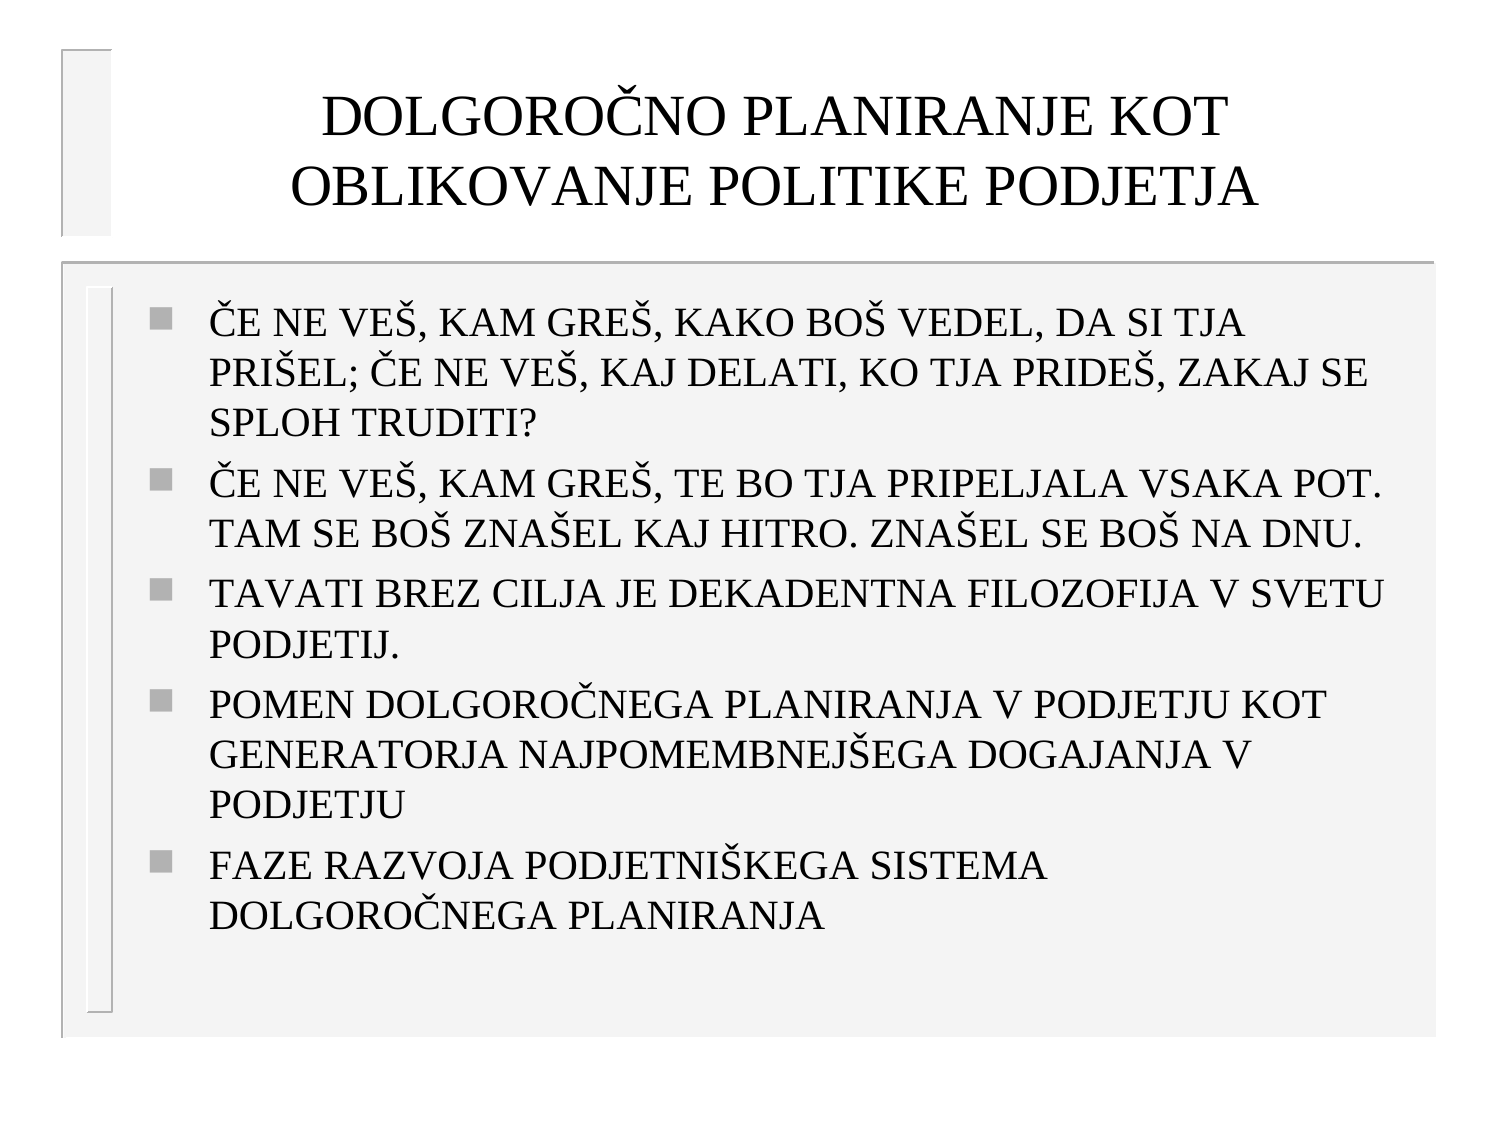

# DOLGOROČNO PLANIRANJE KOT OBLIKOVANJE POLITIKE PODJETJA
ČE NE VEŠ, KAM GREŠ, KAKO BOŠ VEDEL, DA SI TJA PRIŠEL; ČE NE VEŠ, KAJ DELATI, KO TJA PRIDEŠ, ZAKAJ SE SPLOH TRUDITI?
ČE NE VEŠ, KAM GREŠ, TE BO TJA PRIPELJALA VSAKA POT. TAM SE BOŠ ZNAŠEL KAJ HITRO. ZNAŠEL SE BOŠ NA DNU.
TAVATI BREZ CILJA JE DEKADENTNA FILOZOFIJA V SVETU PODJETIJ.
POMEN DOLGOROČNEGA PLANIRANJA V PODJETJU KOT GENERATORJA NAJPOMEMBNEJŠEGA DOGAJANJA V PODJETJU
FAZE RAZVOJA PODJETNIŠKEGA SISTEMA DOLGOROČNEGA PLANIRANJA